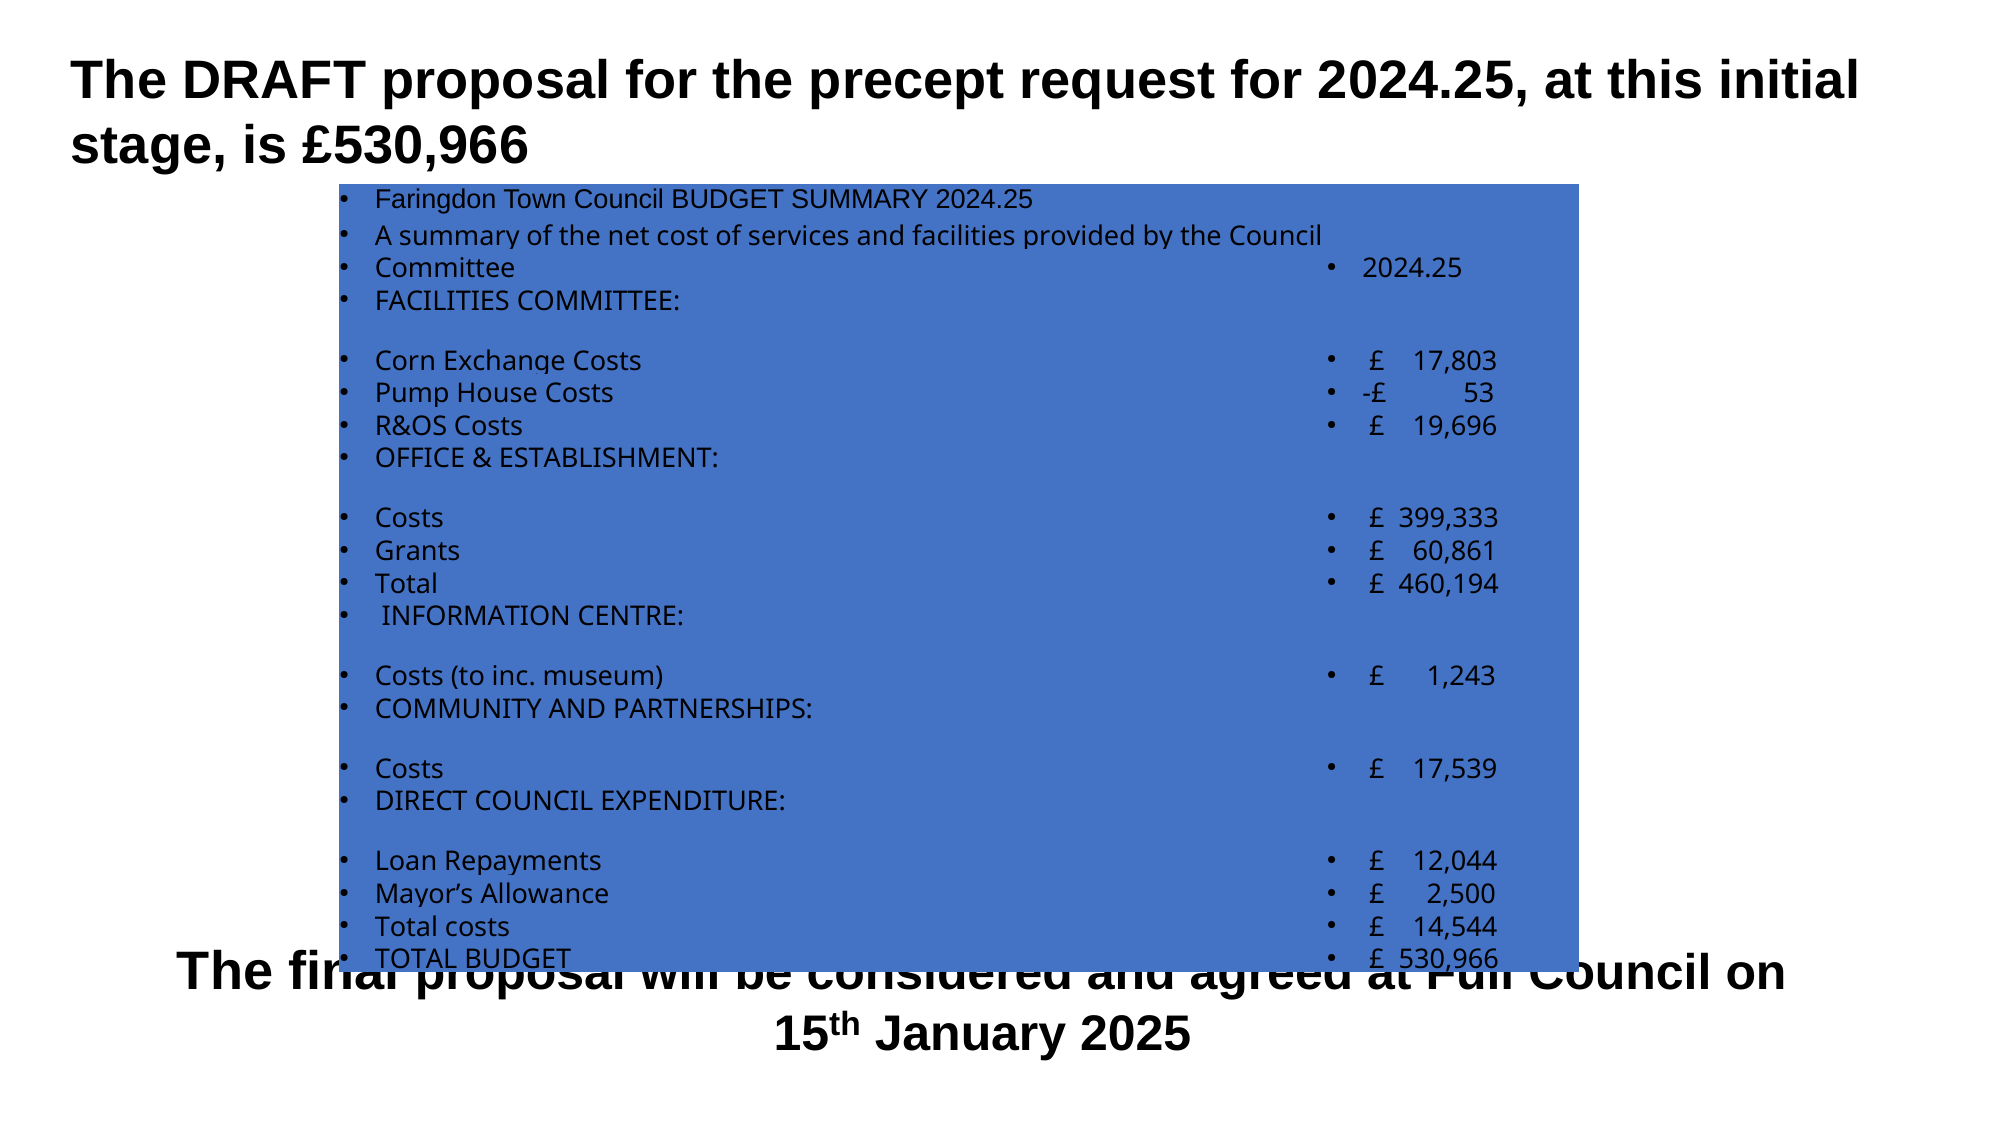

The DRAFT proposal for the precept request for 2024.25, at this initial stage, is £530,966
| Faringdon Town Council BUDGET SUMMARY 2024.25 | |
| --- | --- |
| A summary of the net cost of services and facilities provided by the Council | |
| Committee | 2024.25 |
| FACILITIES COMMITTEE: | |
| Corn Exchange Costs | £ 17,803 |
| Pump House Costs | -£ 53 |
| R&OS Costs | £ 19,696 |
| OFFICE & ESTABLISHMENT: | |
| Costs | £ 399,333 |
| Grants | £ 60,861 |
| Total | £ 460,194 |
| INFORMATION CENTRE: | |
| Costs (to inc. museum) | £ 1,243 |
| COMMUNITY AND PARTNERSHIPS: | |
| Costs | £ 17,539 |
| DIRECT COUNCIL EXPENDITURE: | |
| Loan Repayments | £ 12,044 |
| Mayor’s Allowance | £ 2,500 |
| Total costs | £ 14,544 |
| TOTAL BUDGET | £ 530,966 |
The final proposal will be considered and agreed at Full Council on 15th January 2025